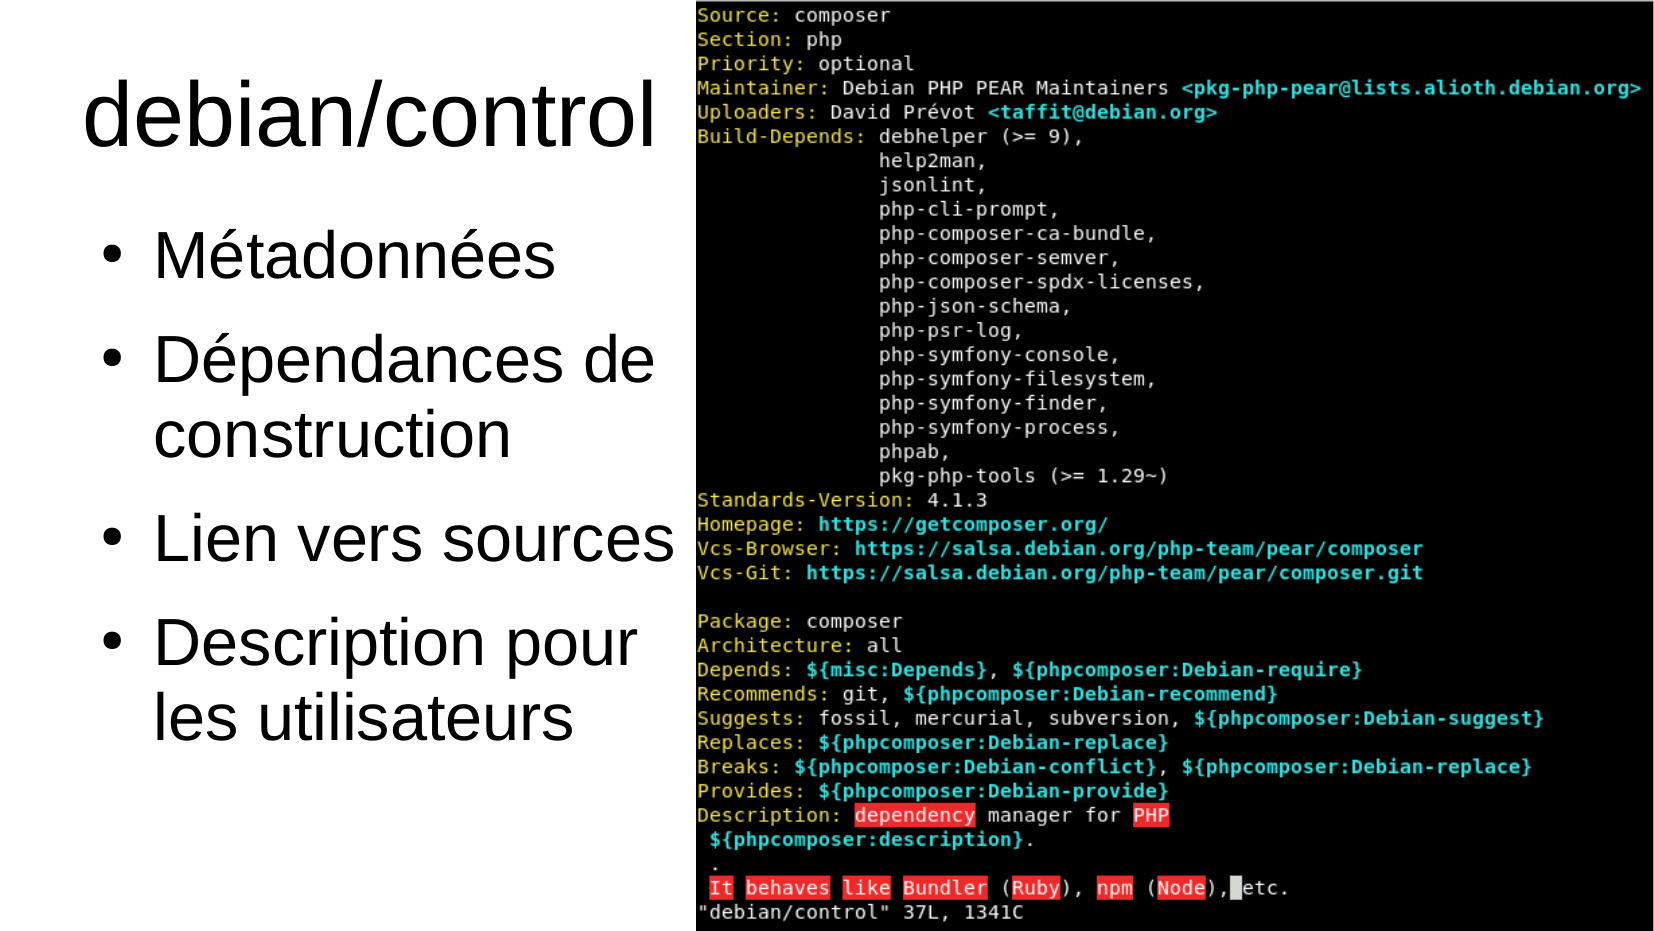

# debian/control
Métadonnées
Dépendances de construction
Lien vers sources
Description pour les utilisateurs